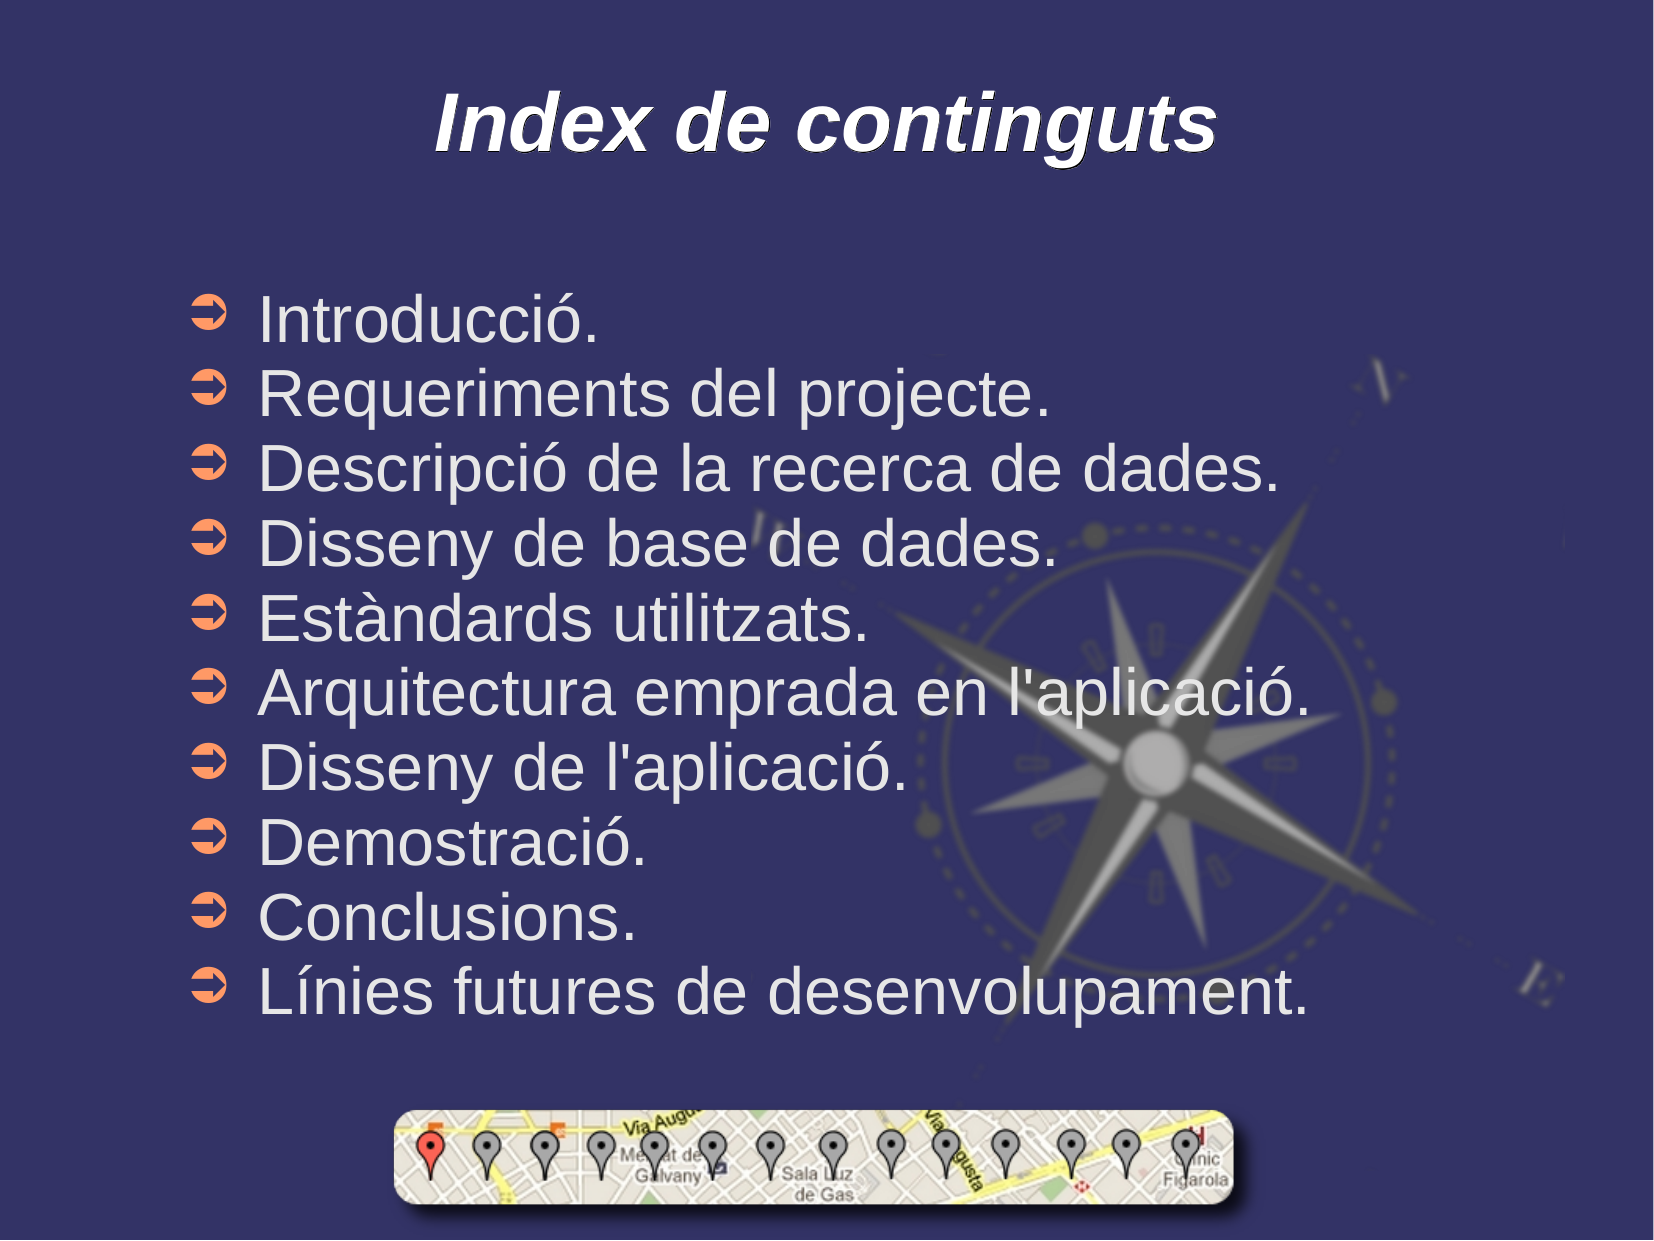

# Index de continguts
Introducció.
Requeriments del projecte.
Descripció de la recerca de dades.
Disseny de base de dades.
Estàndards utilitzats.
Arquitectura emprada en l'aplicació.
Disseny de l'aplicació.
Demostració.
Conclusions.
Línies futures de desenvolupament.